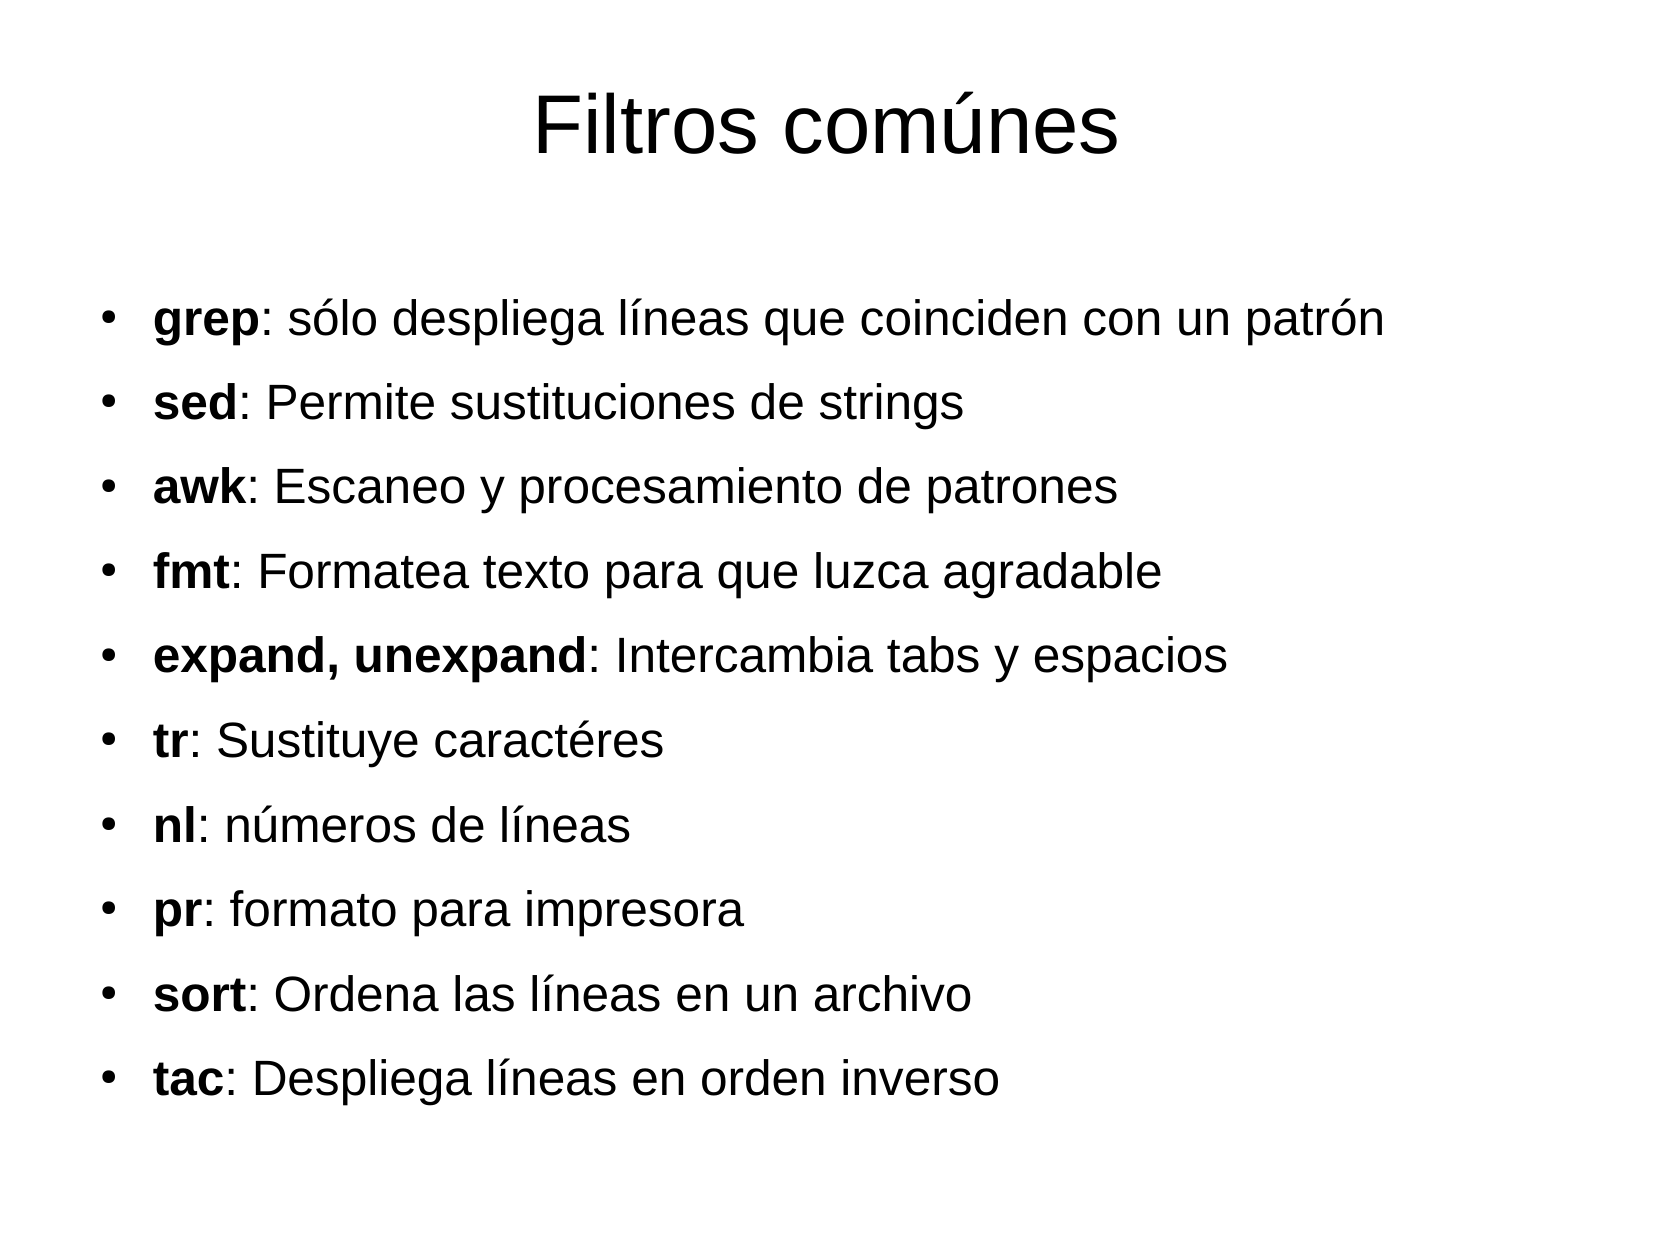

# Filtros comúnes
grep: sólo despliega líneas que coinciden con un patrón
sed: Permite sustituciones de strings
awk: Escaneo y procesamiento de patrones
fmt: Formatea texto para que luzca agradable
expand, unexpand: Intercambia tabs y espacios
tr: Sustituye caractéres
nl: números de líneas
pr: formato para impresora
sort: Ordena las líneas en un archivo
tac: Despliega líneas en orden inverso